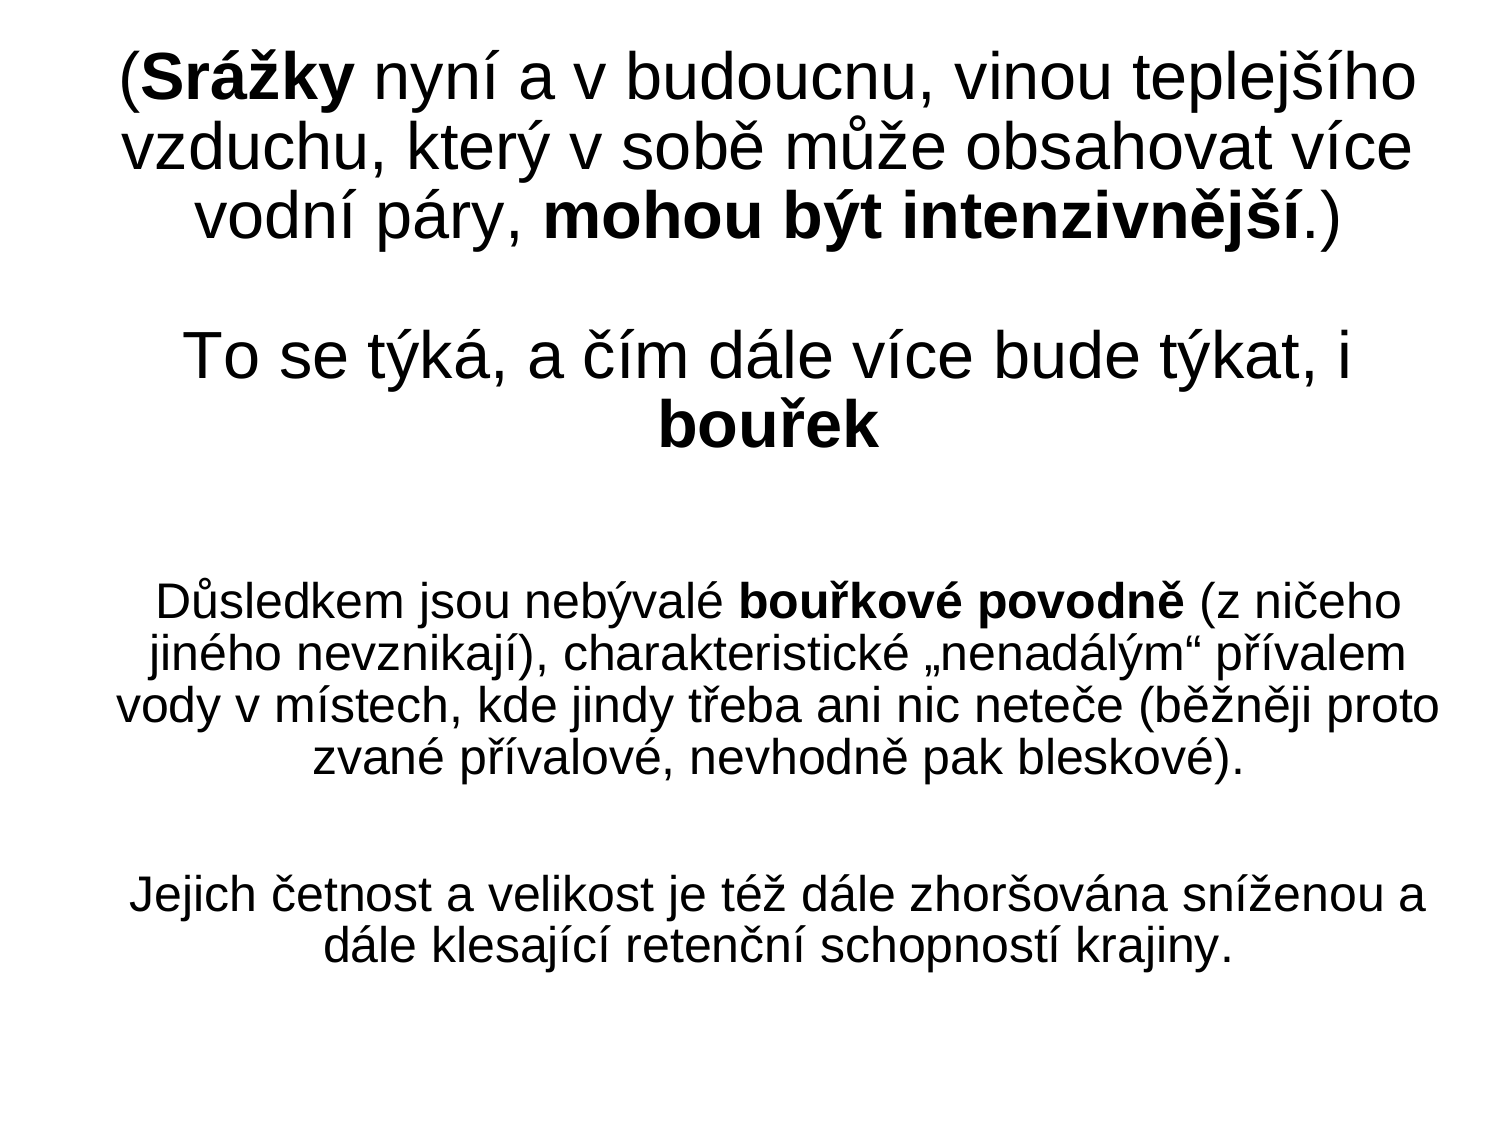

# (Srážky nyní a v budoucnu, vinou teplejšího vzduchu, který v sobě může obsahovat více vodní páry, mohou být intenzivnější.) To se týká, a čím dále více bude týkat, i bouřek
Důsledkem jsou nebývalé bouřkové povodně (z ničeho jiného nevznikají), charakteristické „nenadálým“ přívalem vody v místech, kde jindy třeba ani nic neteče (běžněji proto zvané přívalové, nevhodně pak bleskové).
Jejich četnost a velikost je též dále zhoršována sníženou a dále klesající retenční schopností krajiny.